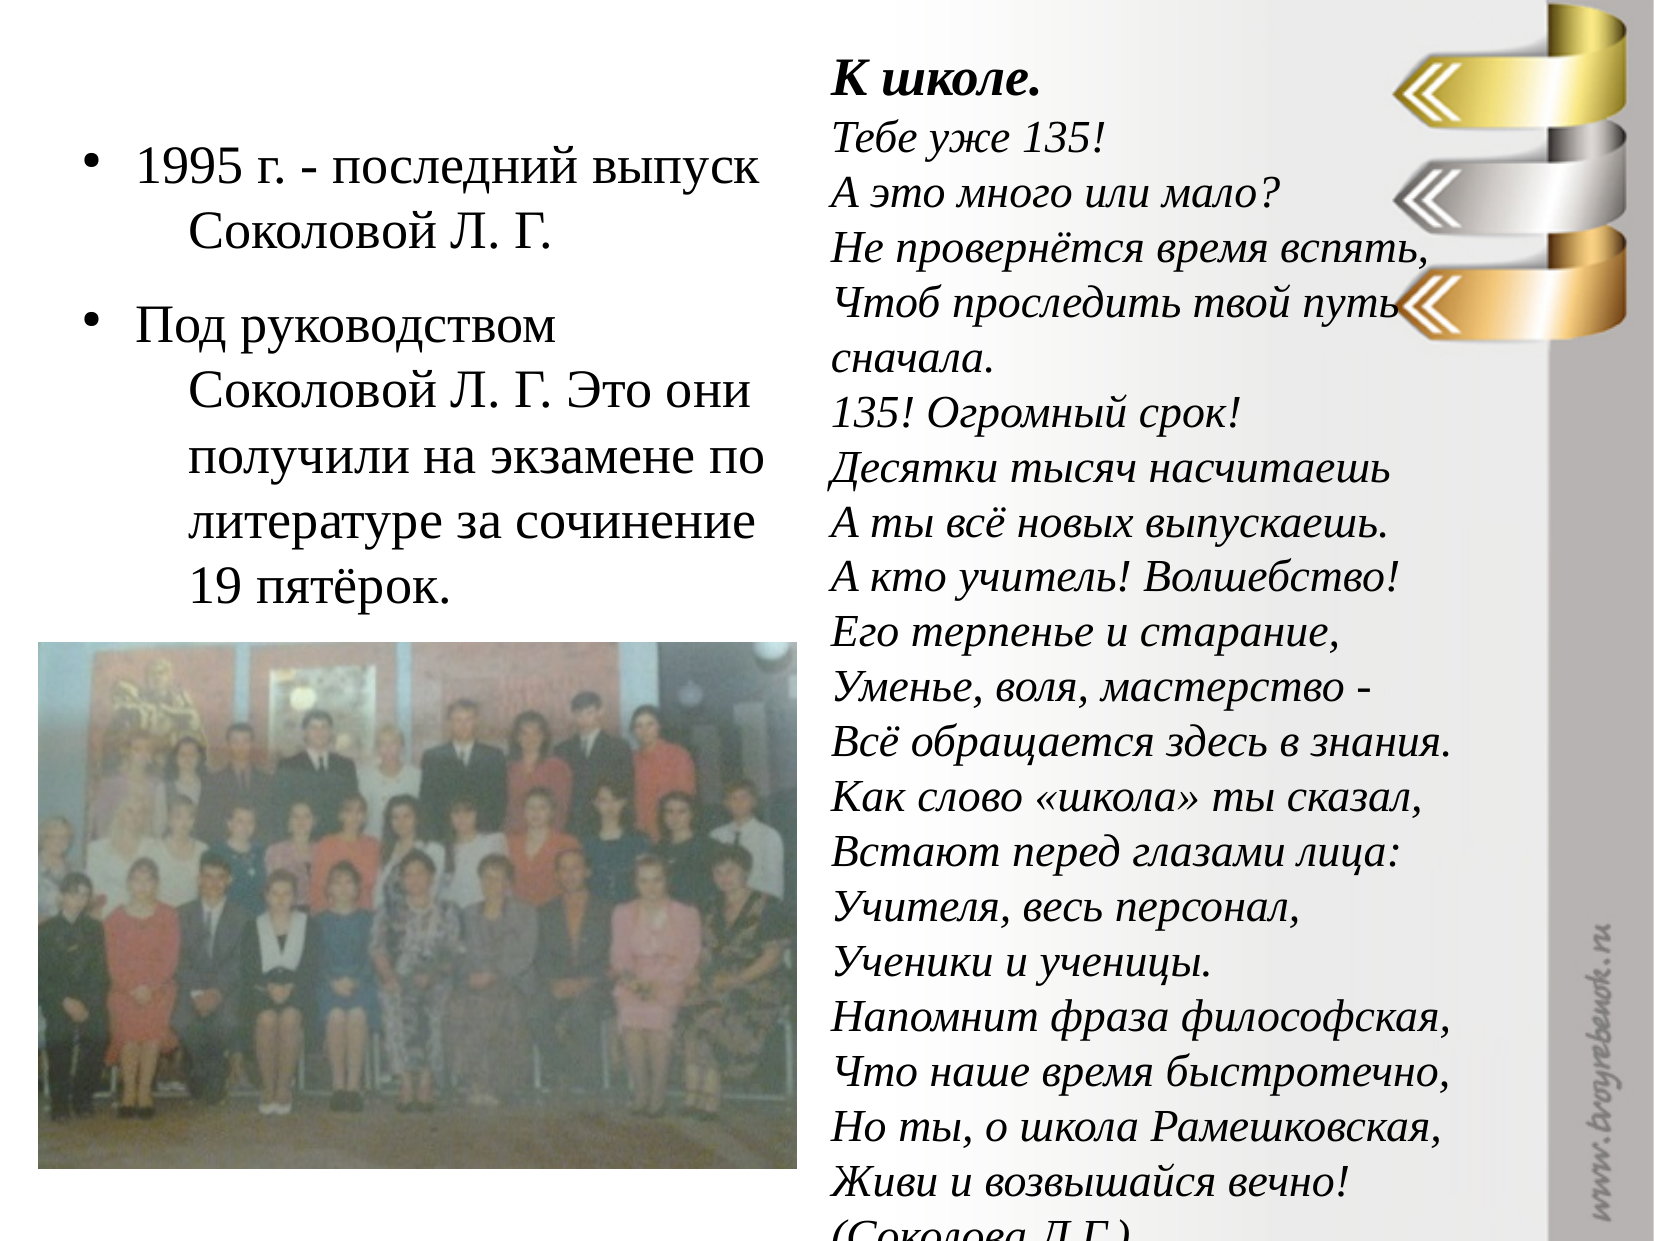

К школе.
Тебе уже 135!
А это много или мало?
Не провернётся время вспять,
Чтоб проследить твой путь сначала.
135! Огромный срок!
Десятки тысяч насчитаешь
А ты всё новых выпускаешь.
А кто учитель! Волшебство!
Его терпенье и старание,
Уменье, воля, мастерство -
Всё обращается здесь в знания.
Как слово «школа» ты сказал,
Встают перед глазами лица:
Учителя, весь персонал,
Ученики и ученицы.
Напомнит фраза философская,
Что наше время быстротечно,
Но ты, о школа Рамешковская,
Живи и возвышайся вечно!
(Соколова Л.Г.)
# 1995 г. - последний выпуск Соколовой Л. Г.
Под руководством Соколовой Л. Г. Это они получили на экзамене по литературе за сочинение 19 пятёрок.